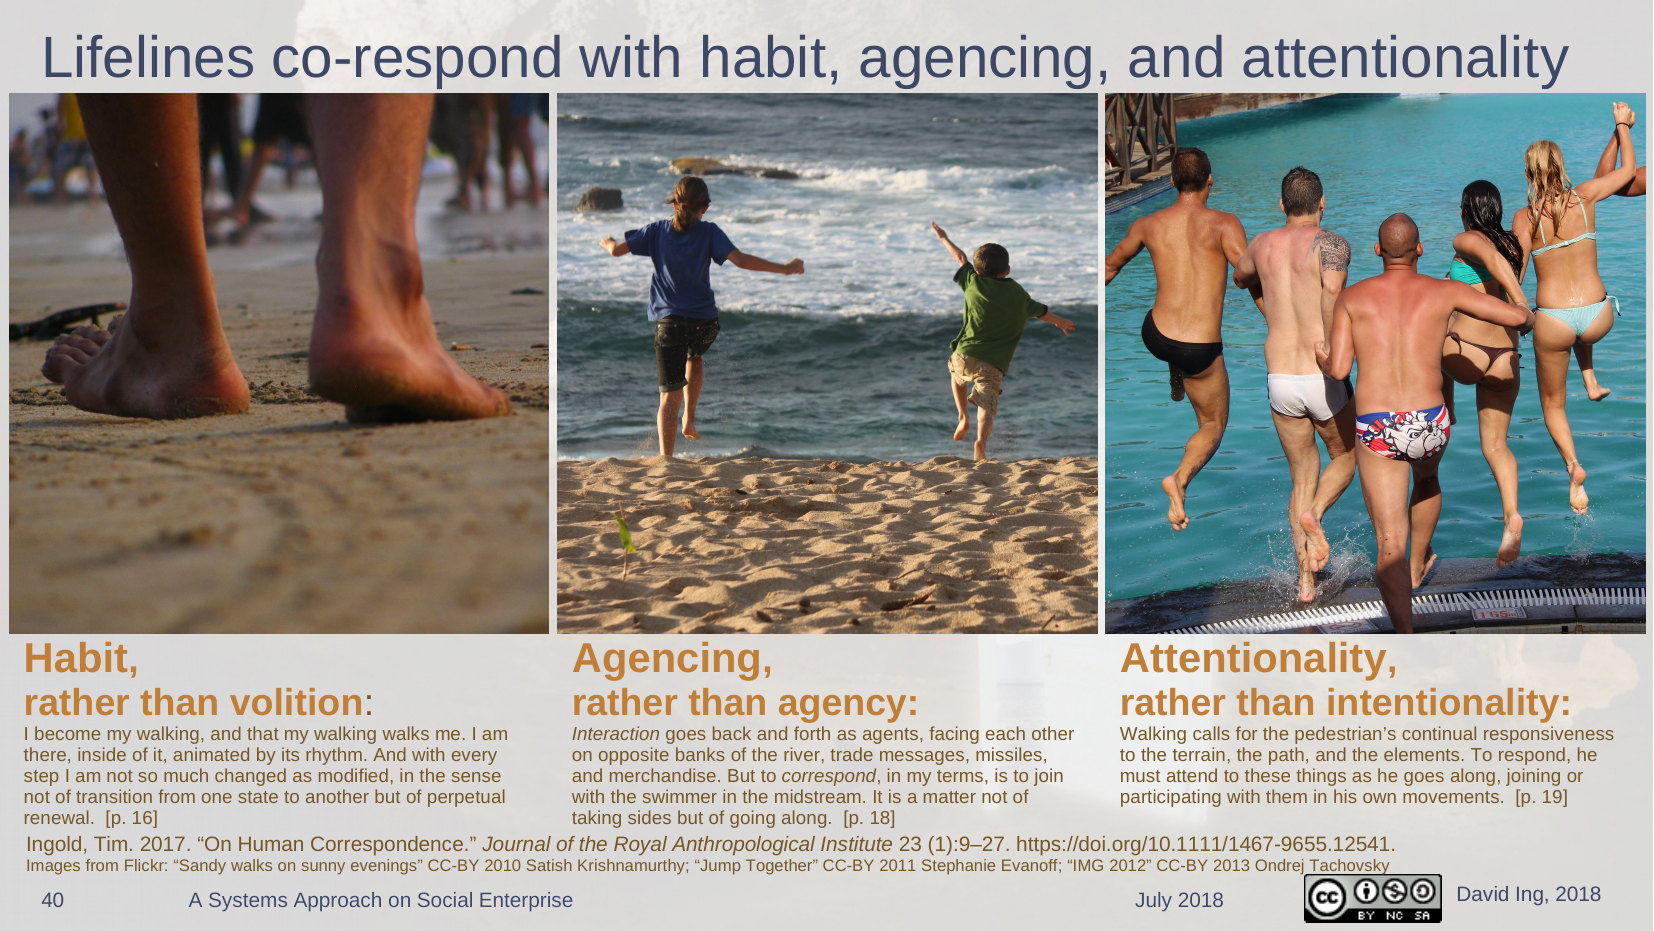

# Lifelines co-respond with habit, agencing, and attentionality
Habit,
rather than volition:
I become my walking, and that my walking walks me. I am there, inside of it, animated by its rhythm. And with every step I am not so much changed as modified, in the sense not of transition from one state to another but of perpetual renewal. [p. 16]
Agencing,
rather than agency:
Interaction goes back and forth as agents, facing each other on opposite banks of the river, trade messages, missiles, and merchandise. But to correspond, in my terms, is to join with the swimmer in the midstream. It is a matter not of taking sides but of going along. [p. 18]
Attentionality,
rather than intentionality:
Walking calls for the pedestrian’s continual responsiveness to the terrain, the path, and the elements. To respond, he must attend to these things as he goes along, joining or participating with them in his own movements. [p. 19]
Ingold, Tim. 2017. “On Human Correspondence.” Journal of the Royal Anthropological Institute 23 (1):9–27. https://doi.org/10.1111/1467-9655.12541.
Images from Flickr: “Sandy walks on sunny evenings” CC-BY 2010 Satish Krishnamurthy; “Jump Together” CC-BY 2011 Stephanie Evanoff; “IMG 2012” CC-BY 2013 Ondrej Tachovsky
A Systems Approach on Social Enterprise
July 2018